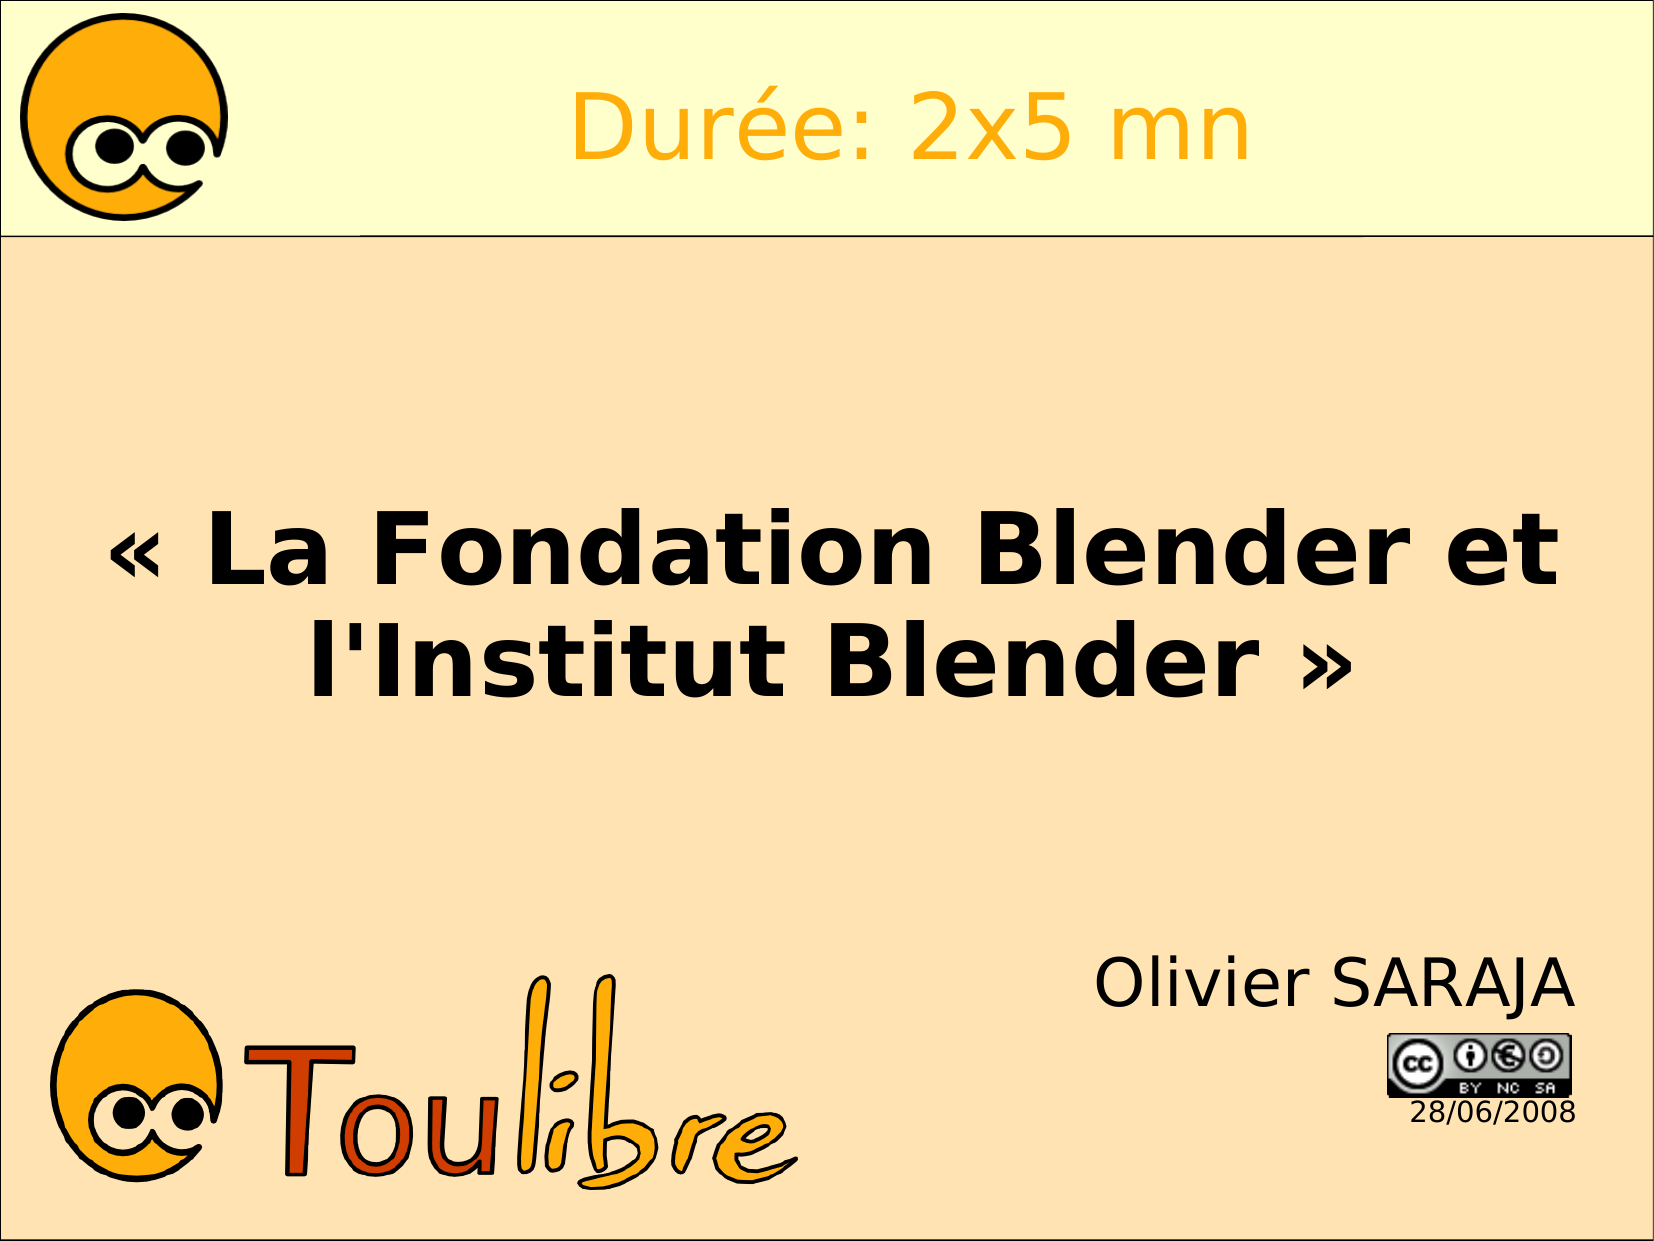

Durée: 2x5 mn
# « La Fondation Blender et l'Institut Blender »
Olivier SARAJA
28/06/2008